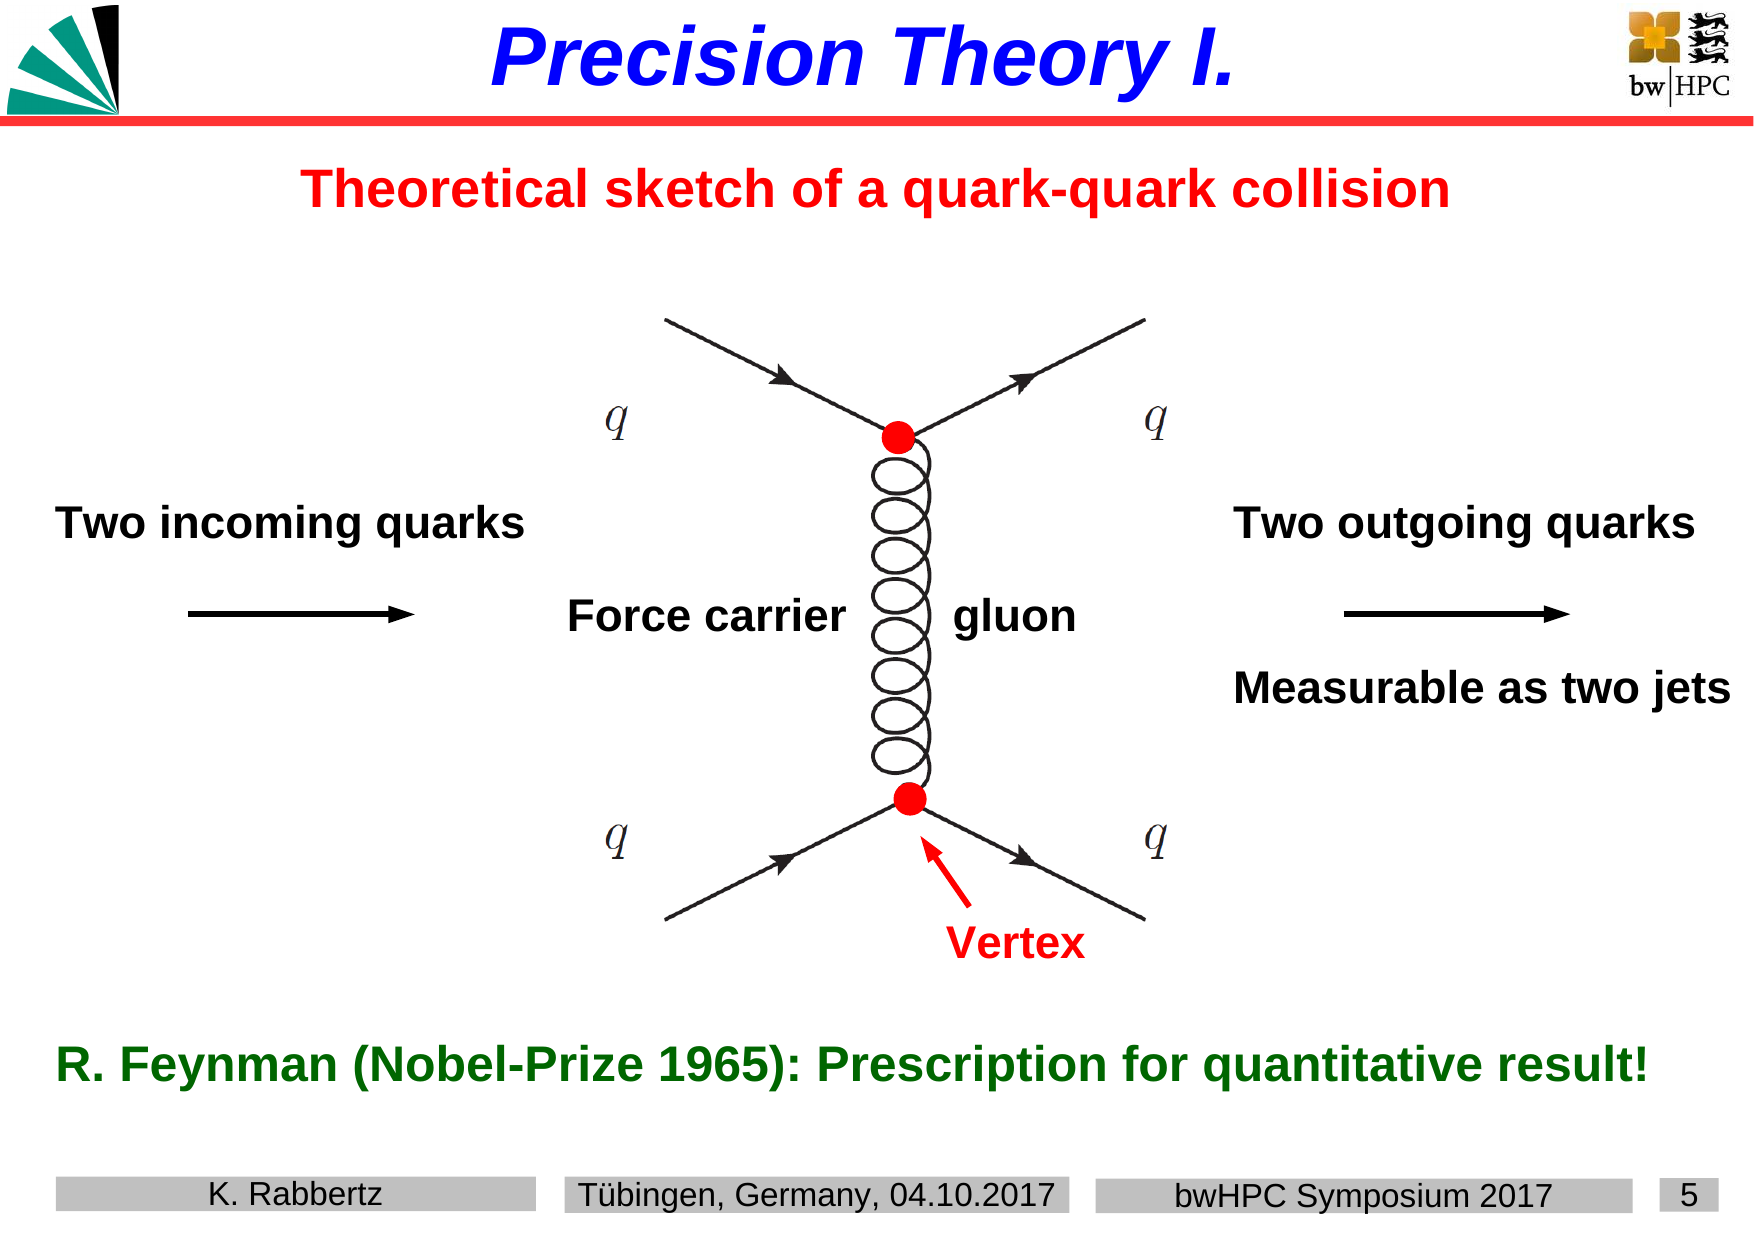

# Precision Theory I.
Theoretical sketch of a quark-quark collision
Two incoming quarks
Two outgoing quarks
Force carrier
gluon
Measurable as two jets
Vertex
R. Feynman (Nobel-Prize 1965): Prescription for quantitative result!